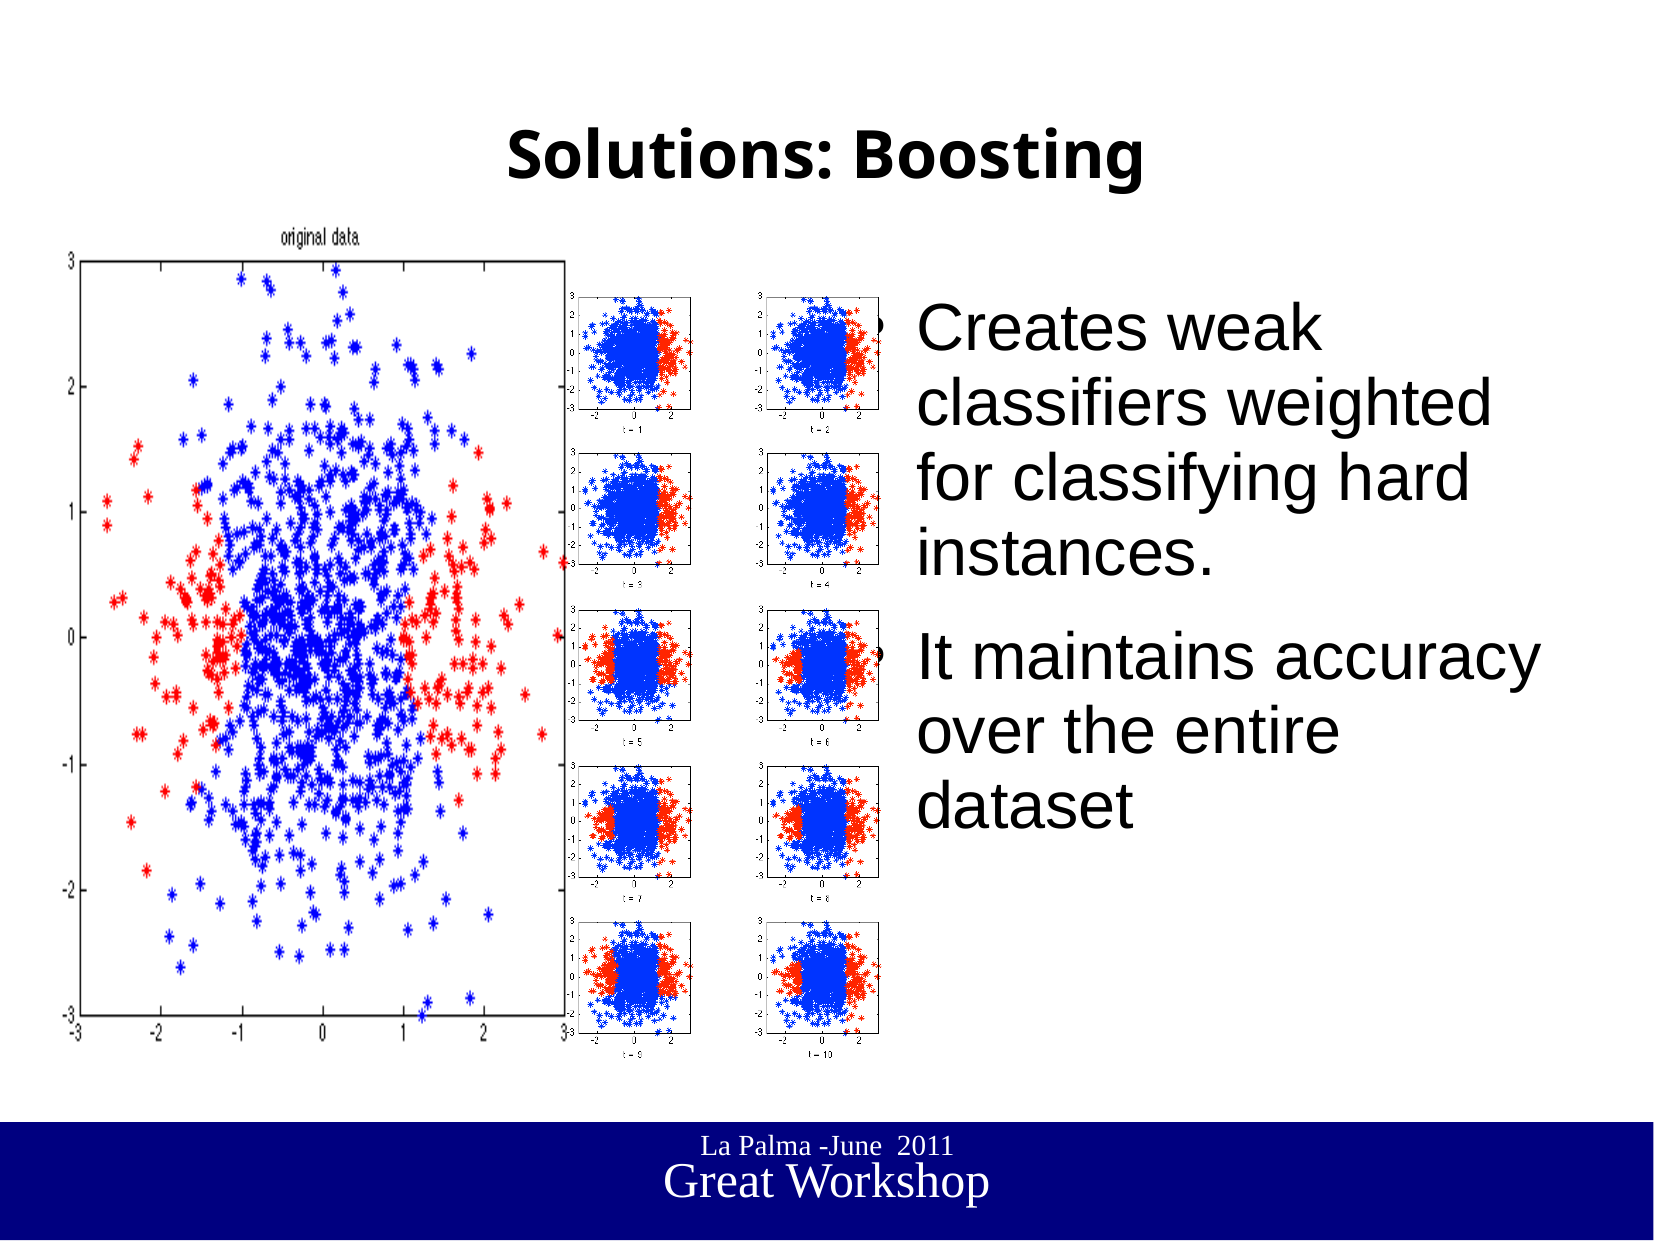

# Solutions: Boosting
Creates weak classifiers weighted for classifying hard instances.
It maintains accuracy over the entire dataset